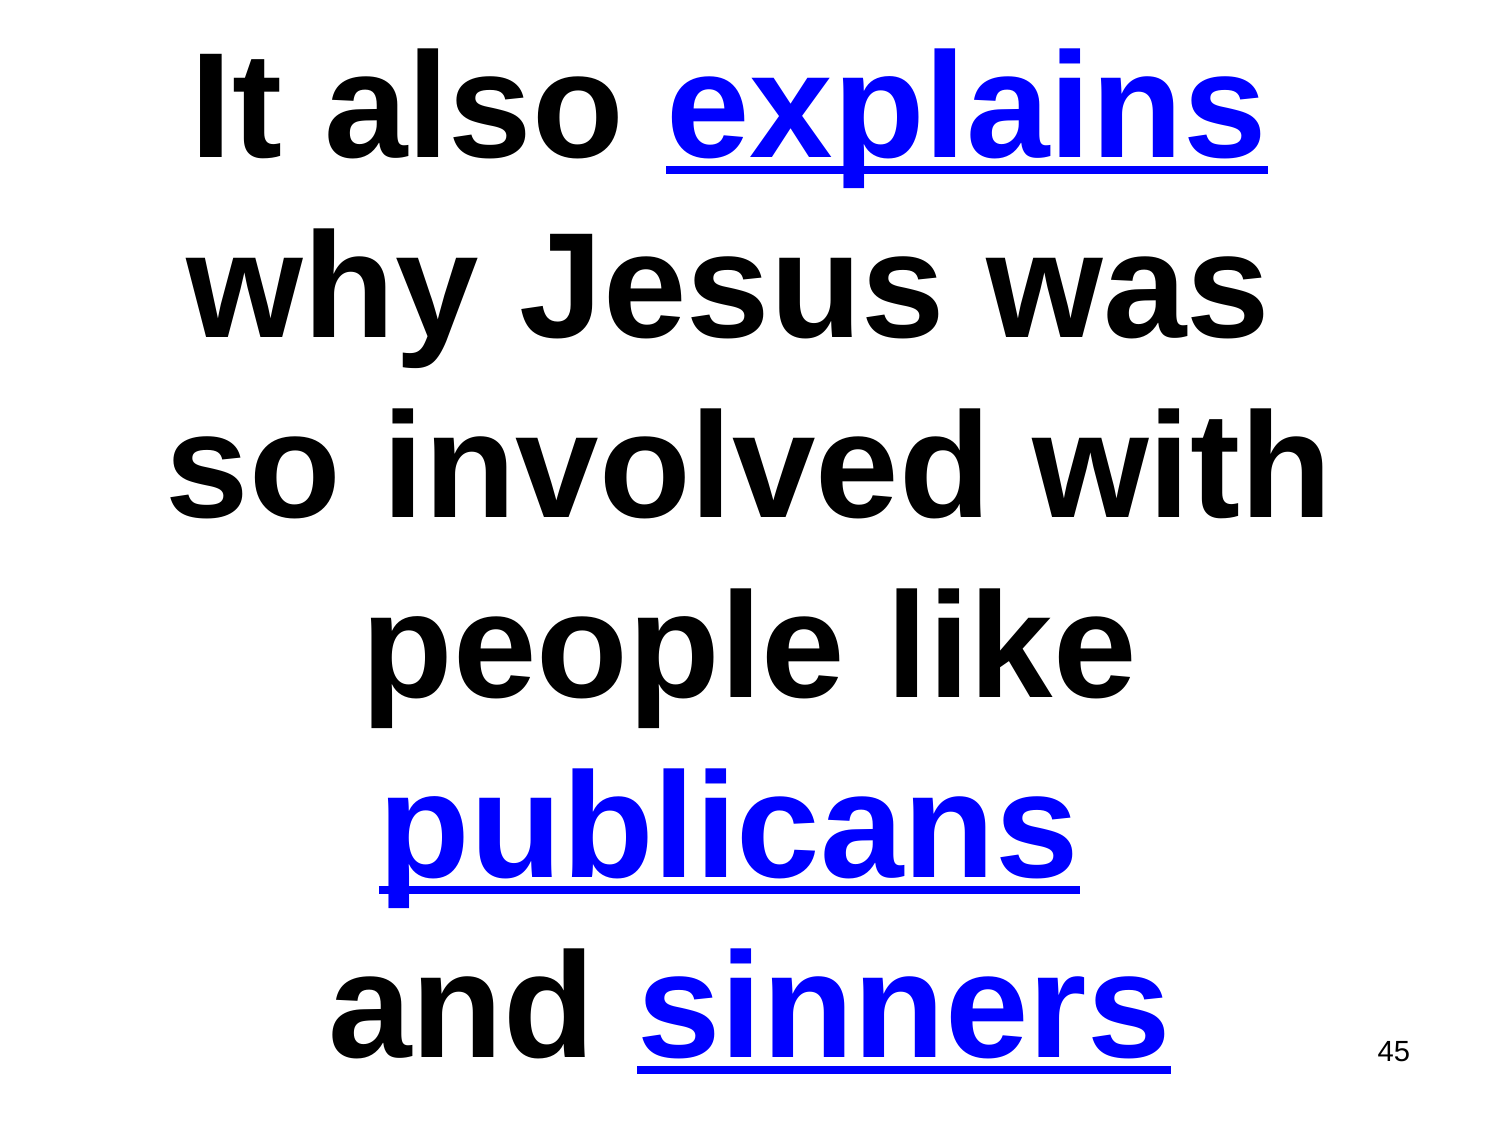

It also explains
why Jesus was
so involved with people like
publicans
and sinners